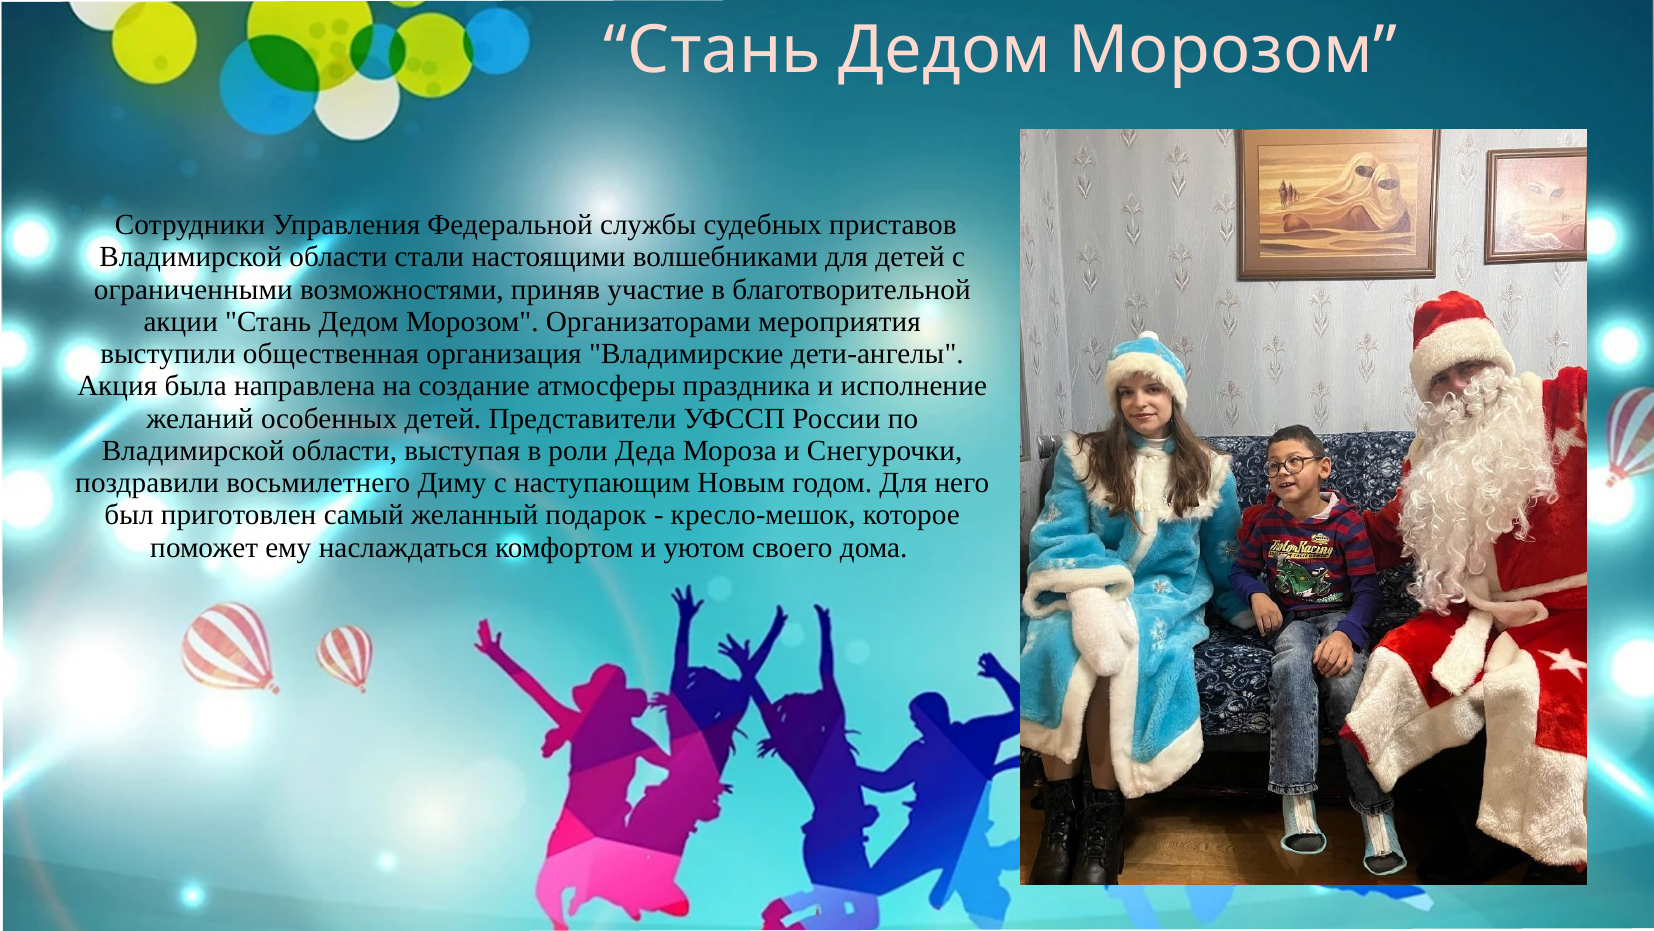

“Стань Дедом Морозом”
 Сотрудники Управления Федеральной службы судебных приставов Владимирской области стали настоящими волшебниками для детей с ограниченными возможностями, приняв участие в благотворительной акции "Стань Дедом Морозом". Организаторами мероприятия выступили общественная организация "Владимирские дети-ангелы". Акция была направлена на создание атмосферы праздника и исполнение желаний особенных детей. Представители УФССП России по Владимирской области, выступая в роли Деда Мороза и Снегурочки, поздравили восьмилетнего Диму с наступающим Новым годом. Для него был приготовлен самый желанный подарок - кресло-мешок, которое поможет ему наслаждаться комфортом и уютом своего дома.